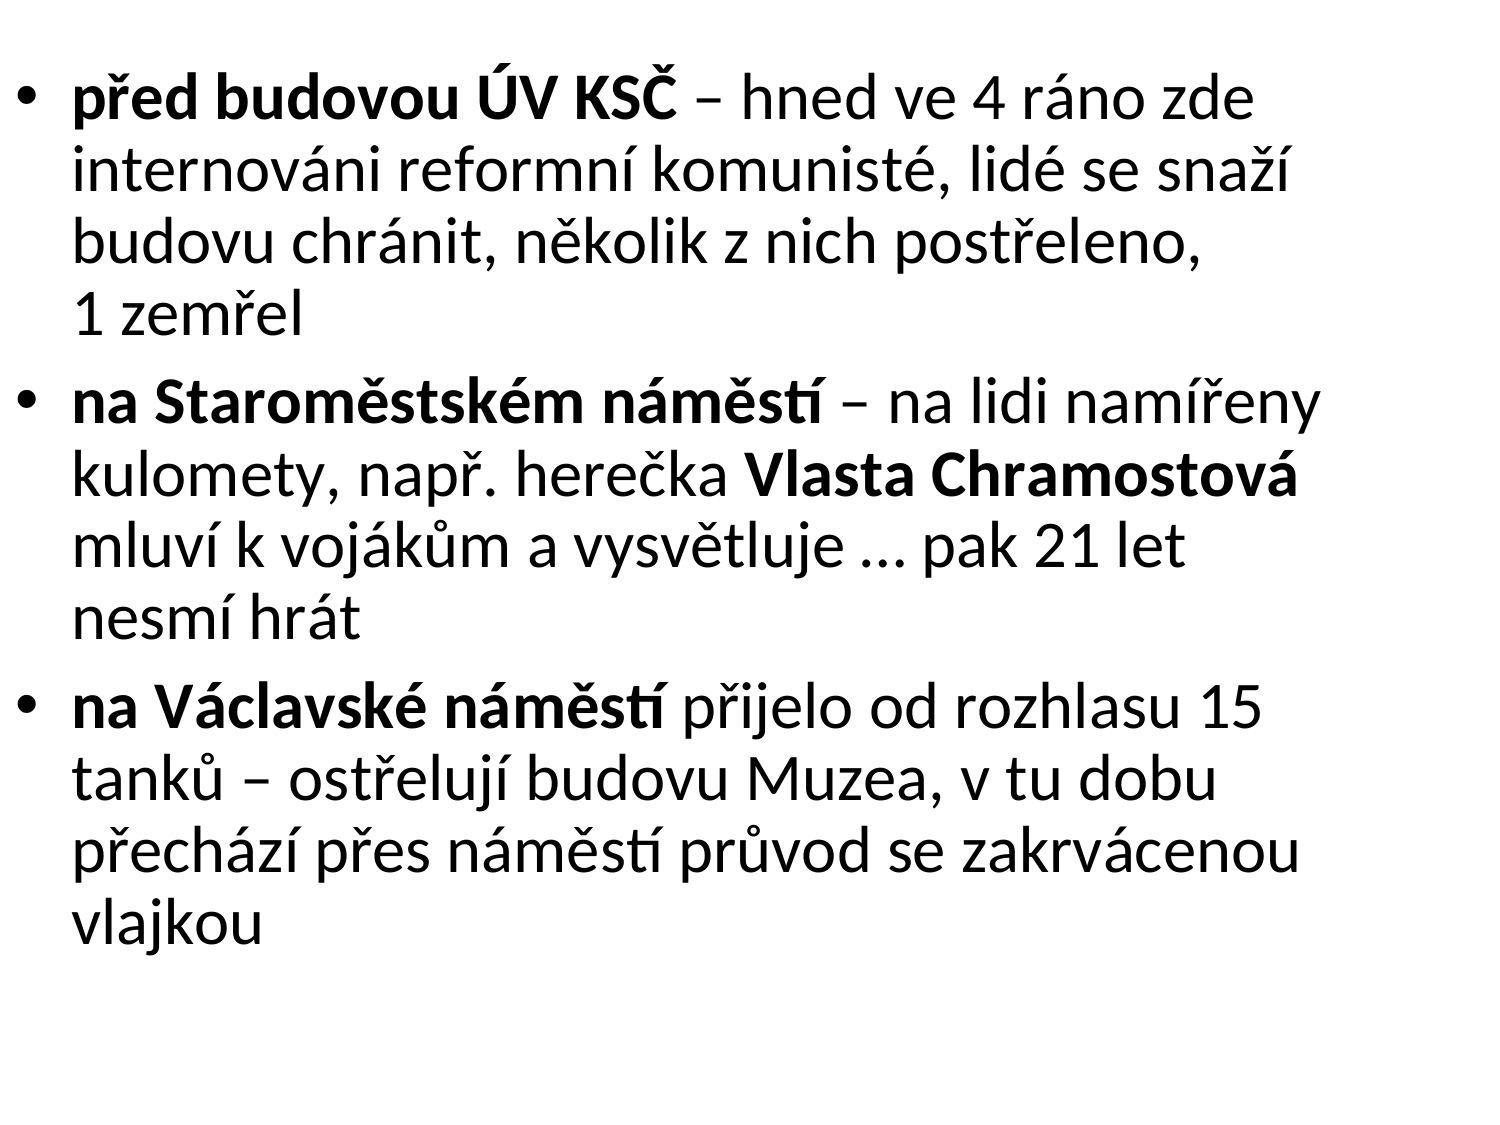

# před budovou ÚV KSČ – hned ve 4 ráno zde internováni reformní komunisté, lidé se snaží budovu chránit, několik z nich postřeleno, 1 zemřel
na Staroměstském náměstí – na lidi namířeny kulomety, např. herečka Vlasta Chramostová mluví k vojákům a vysvětluje … pak 21 let nesmí hrát
na Václavské náměstí přijelo od rozhlasu 15 tanků – ostřelují budovu Muzea, v tu dobu přechází přes náměstí průvod se zakrvácenou vlajkou